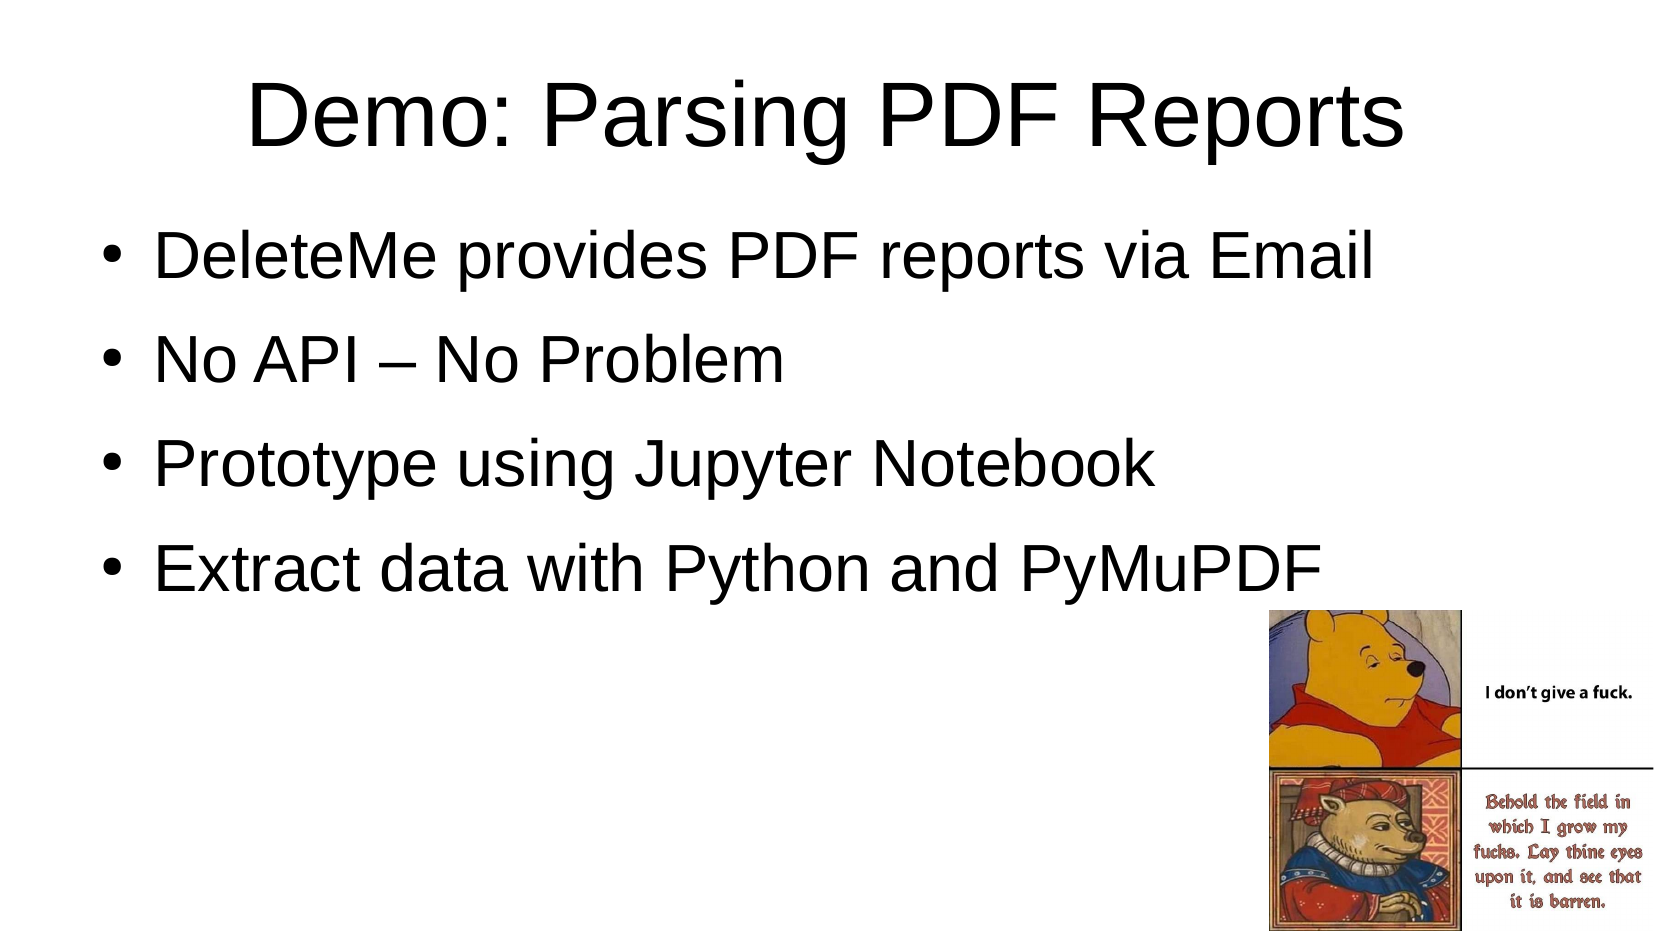

# Demo: Parsing PDF Reports
DeleteMe provides PDF reports via Email
No API – No Problem
Prototype using Jupyter Notebook
Extract data with Python and PyMuPDF